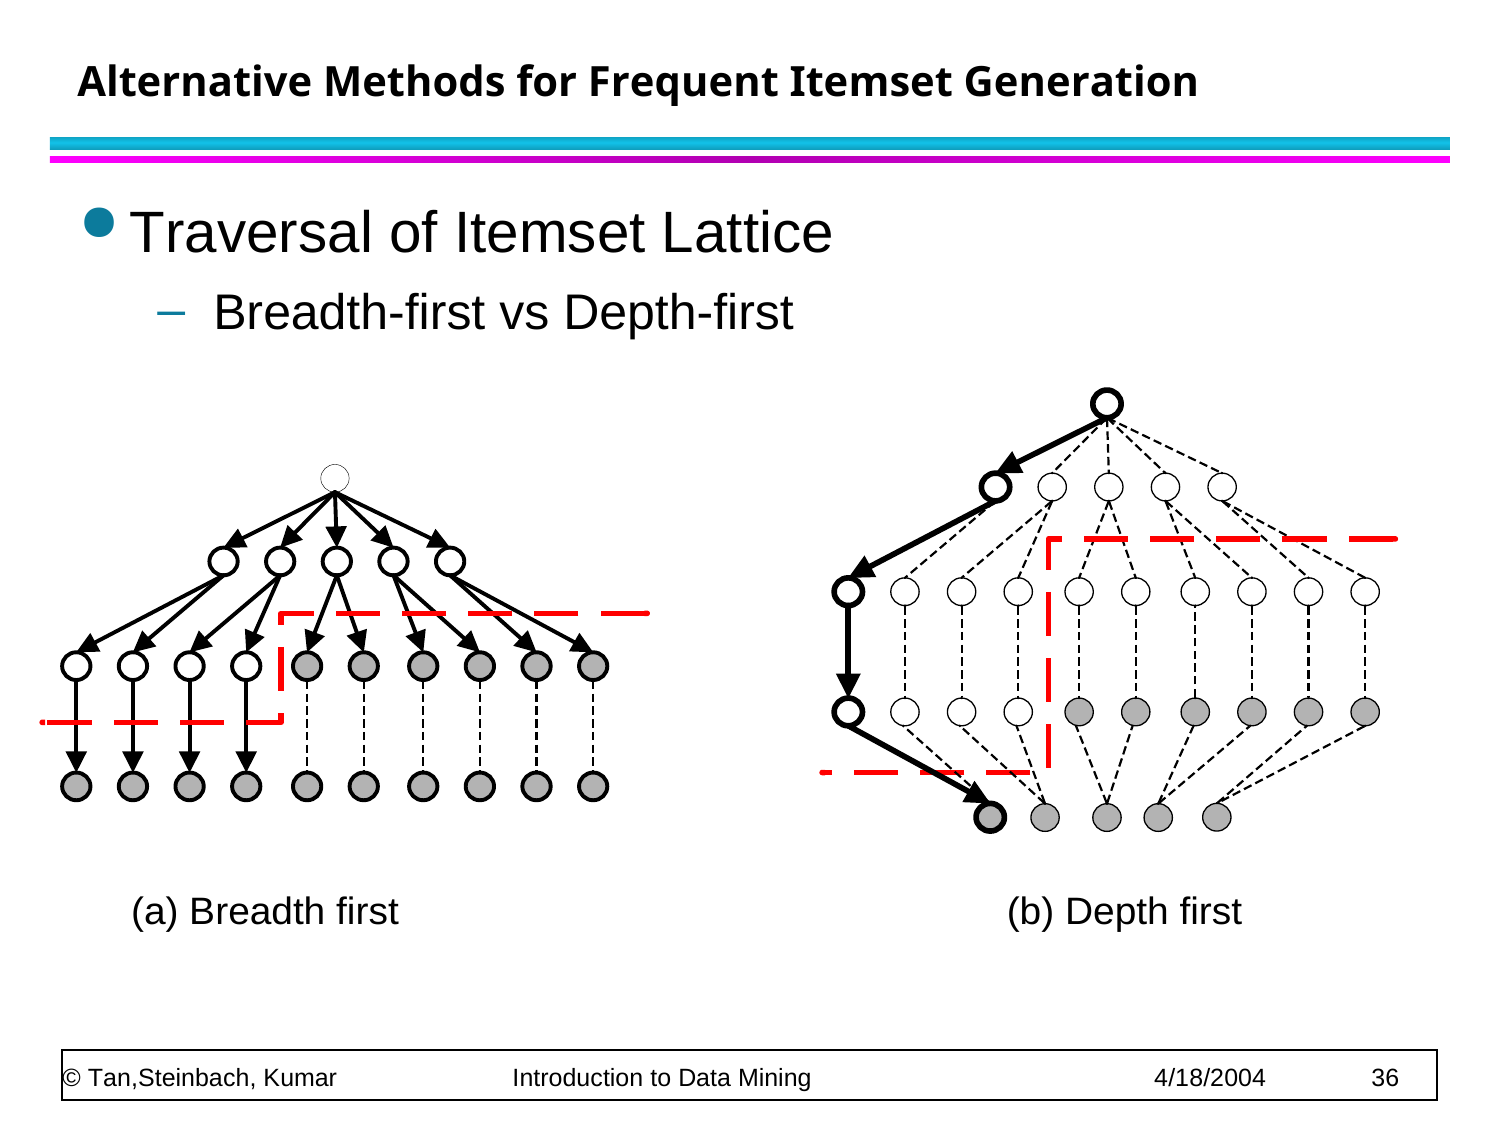

# Alternative Methods for Frequent Itemset Generation
Traversal of Itemset Lattice
Breadth-first vs Depth-first